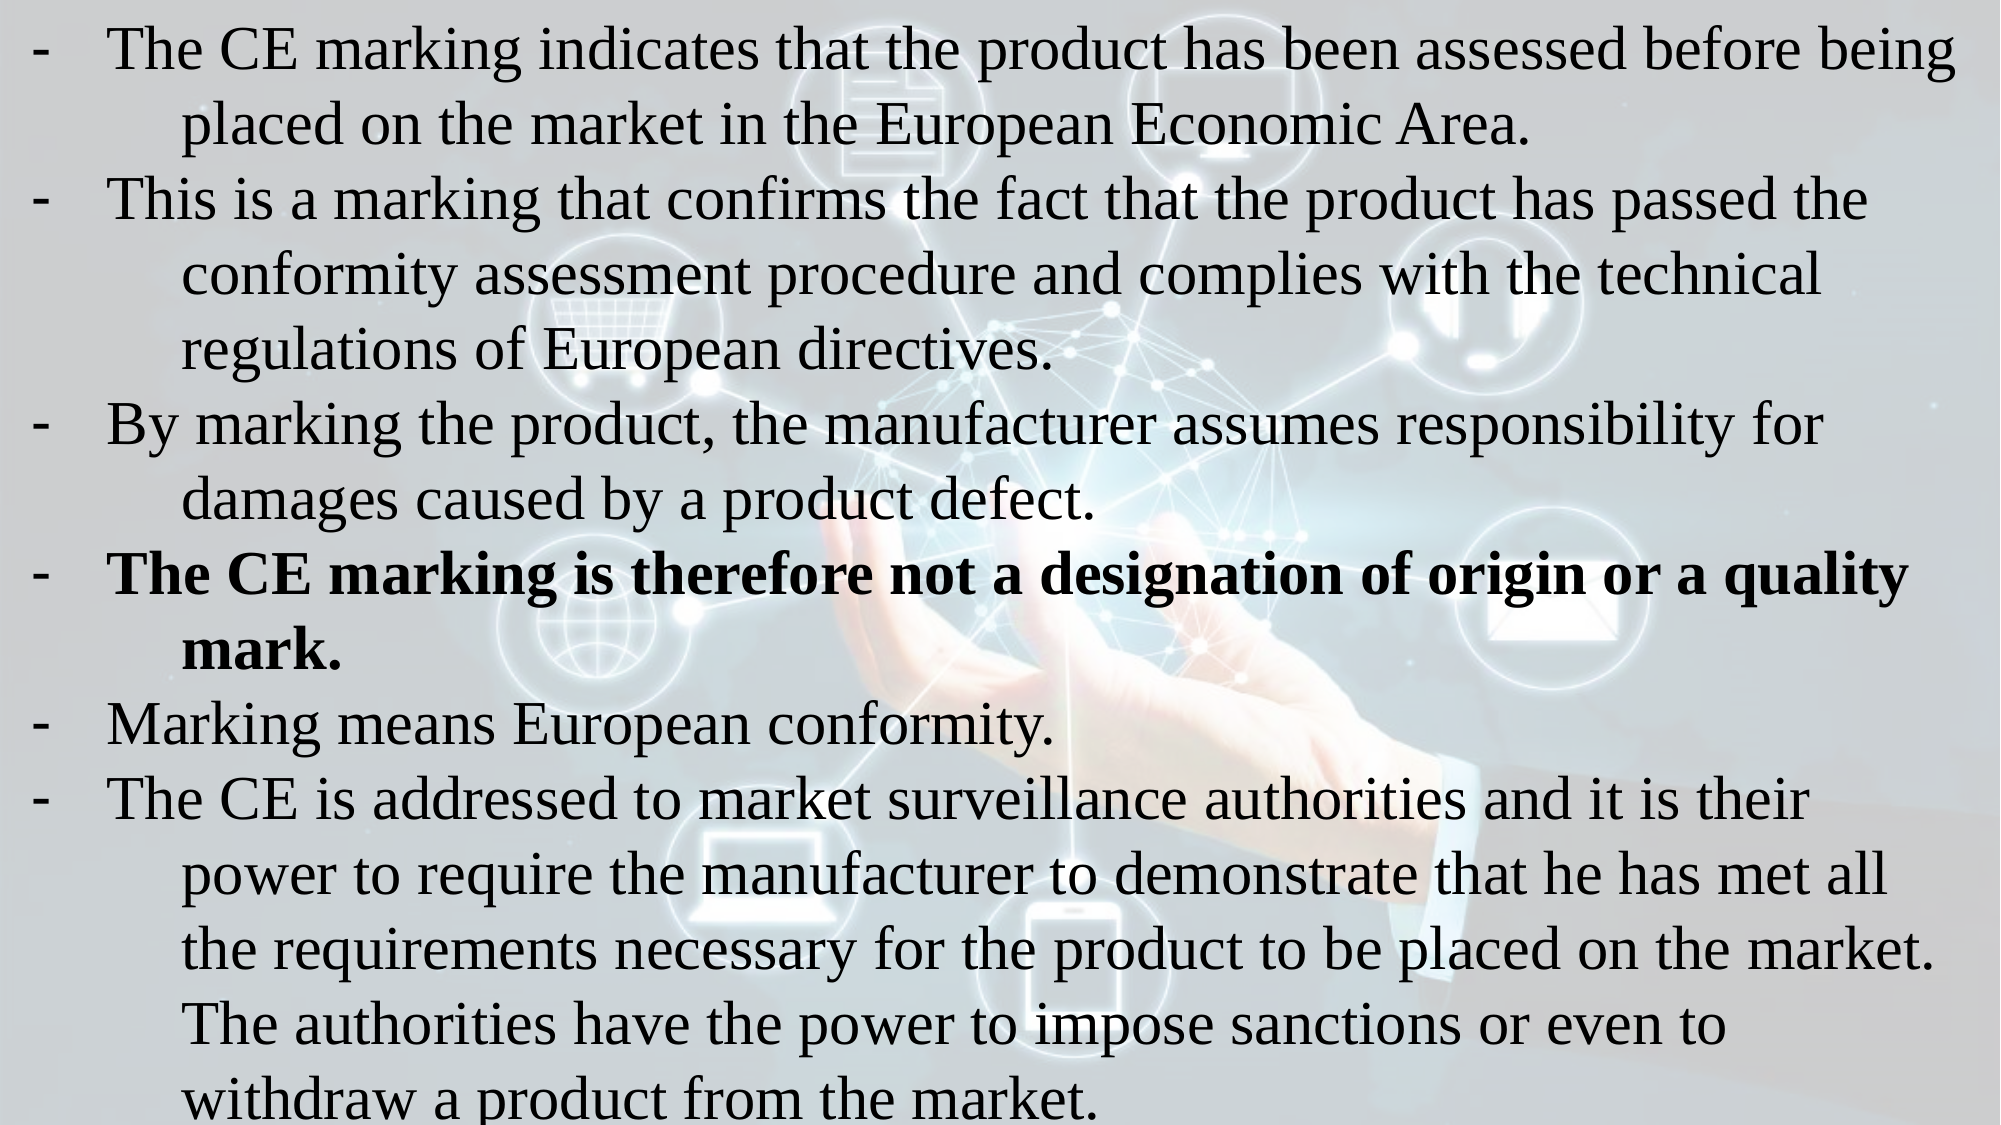

The CE marking indicates that the product has been assessed before being placed on the market in the European Economic Area.
This is a marking that confirms the fact that the product has passed the conformity assessment procedure and complies with the technical regulations of European directives.
By marking the product, the manufacturer assumes responsibility for damages caused by a product defect.
The CE marking is therefore not a designation of origin or a quality mark.
Marking means European conformity.
The CE is addressed to market surveillance authorities and it is their power to require the manufacturer to demonstrate that he has met all the requirements necessary for the product to be placed on the market. The authorities have the power to impose sanctions or even to withdraw a product from the market.